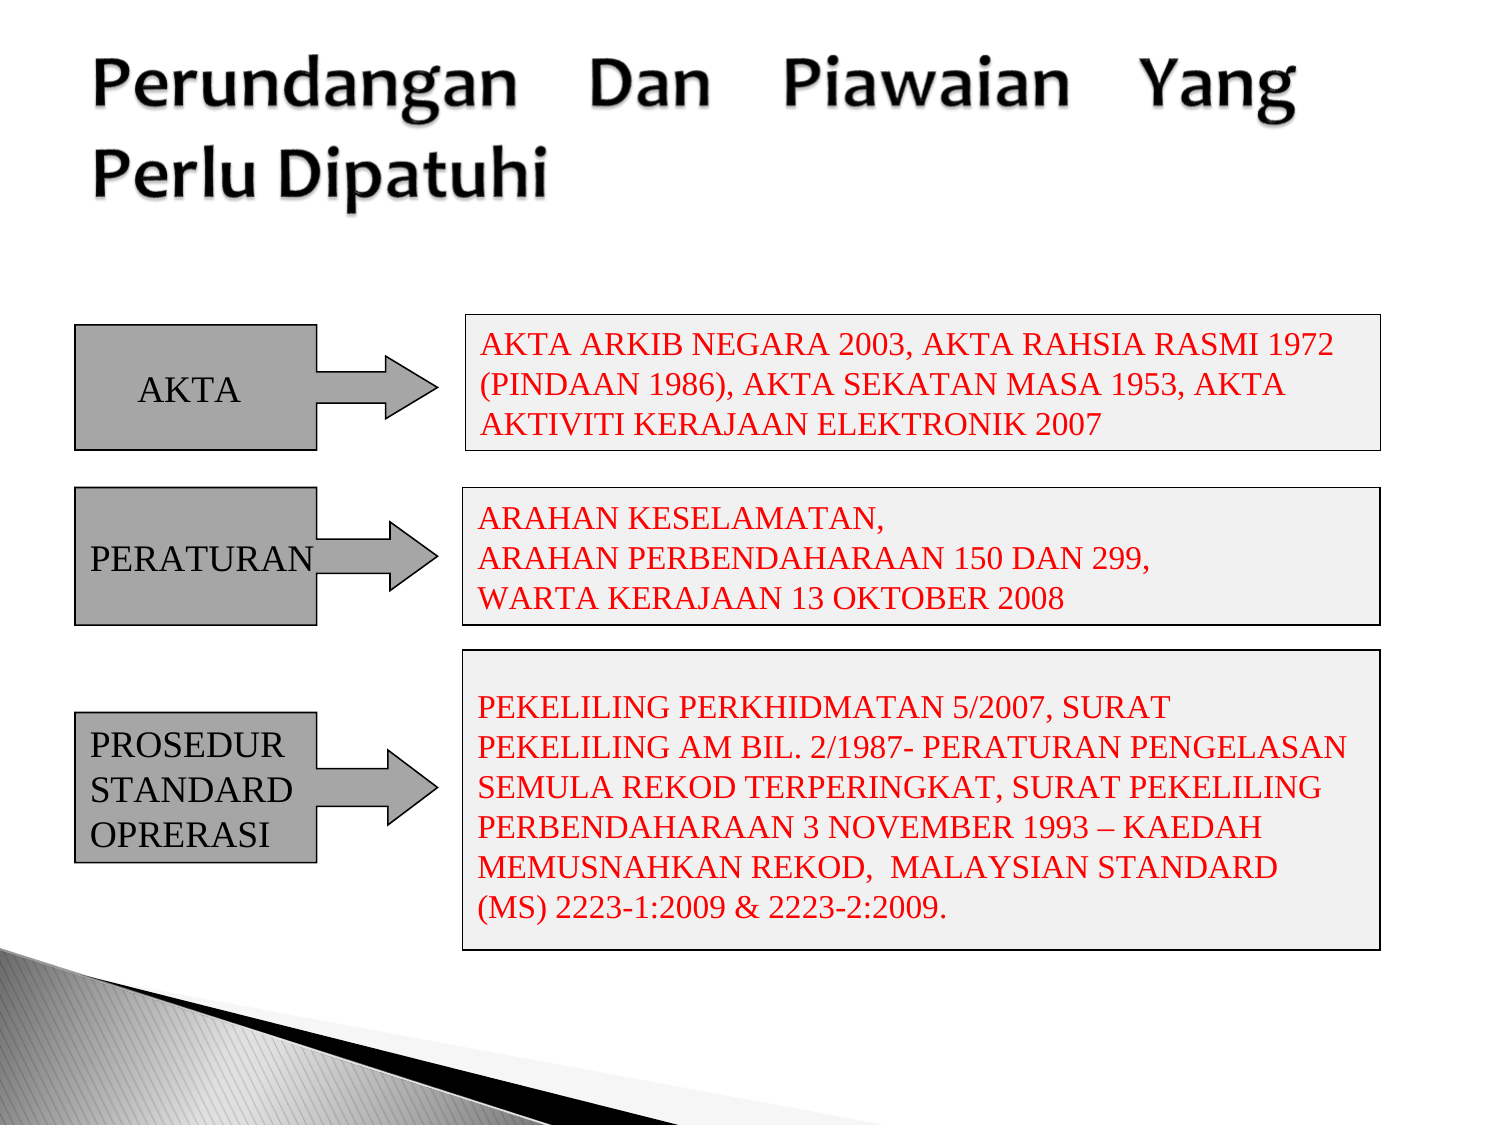

AKTA ARKIB NEGARA 2003, AKTA RAHSIA RASMI 1972 (PINDAAN 1986), AKTA SEKATAN MASA 1953, AKTA AKTIVITI KERAJAAN ELEKTRONIK 2007
 AKTA
PERATURAN
ARAHAN KESELAMATAN,
ARAHAN PERBENDAHARAAN 150 DAN 299,
WARTA KERAJAAN 13 OKTOBER 2008
PEKELILING PERKHIDMATAN 5/2007, SURAT
PEKELILING AM BIL. 2/1987- PERATURAN PENGELASAN
SEMULA REKOD TERPERINGKAT, SURAT PEKELILING
PERBENDAHARAAN 3 NOVEMBER 1993 – KAEDAH
MEMUSNAHKAN REKOD, MALAYSIAN STANDARD
(MS) 2223-1:2009 & 2223-2:2009.
PROSEDUR
STANDARD
OPRERASI